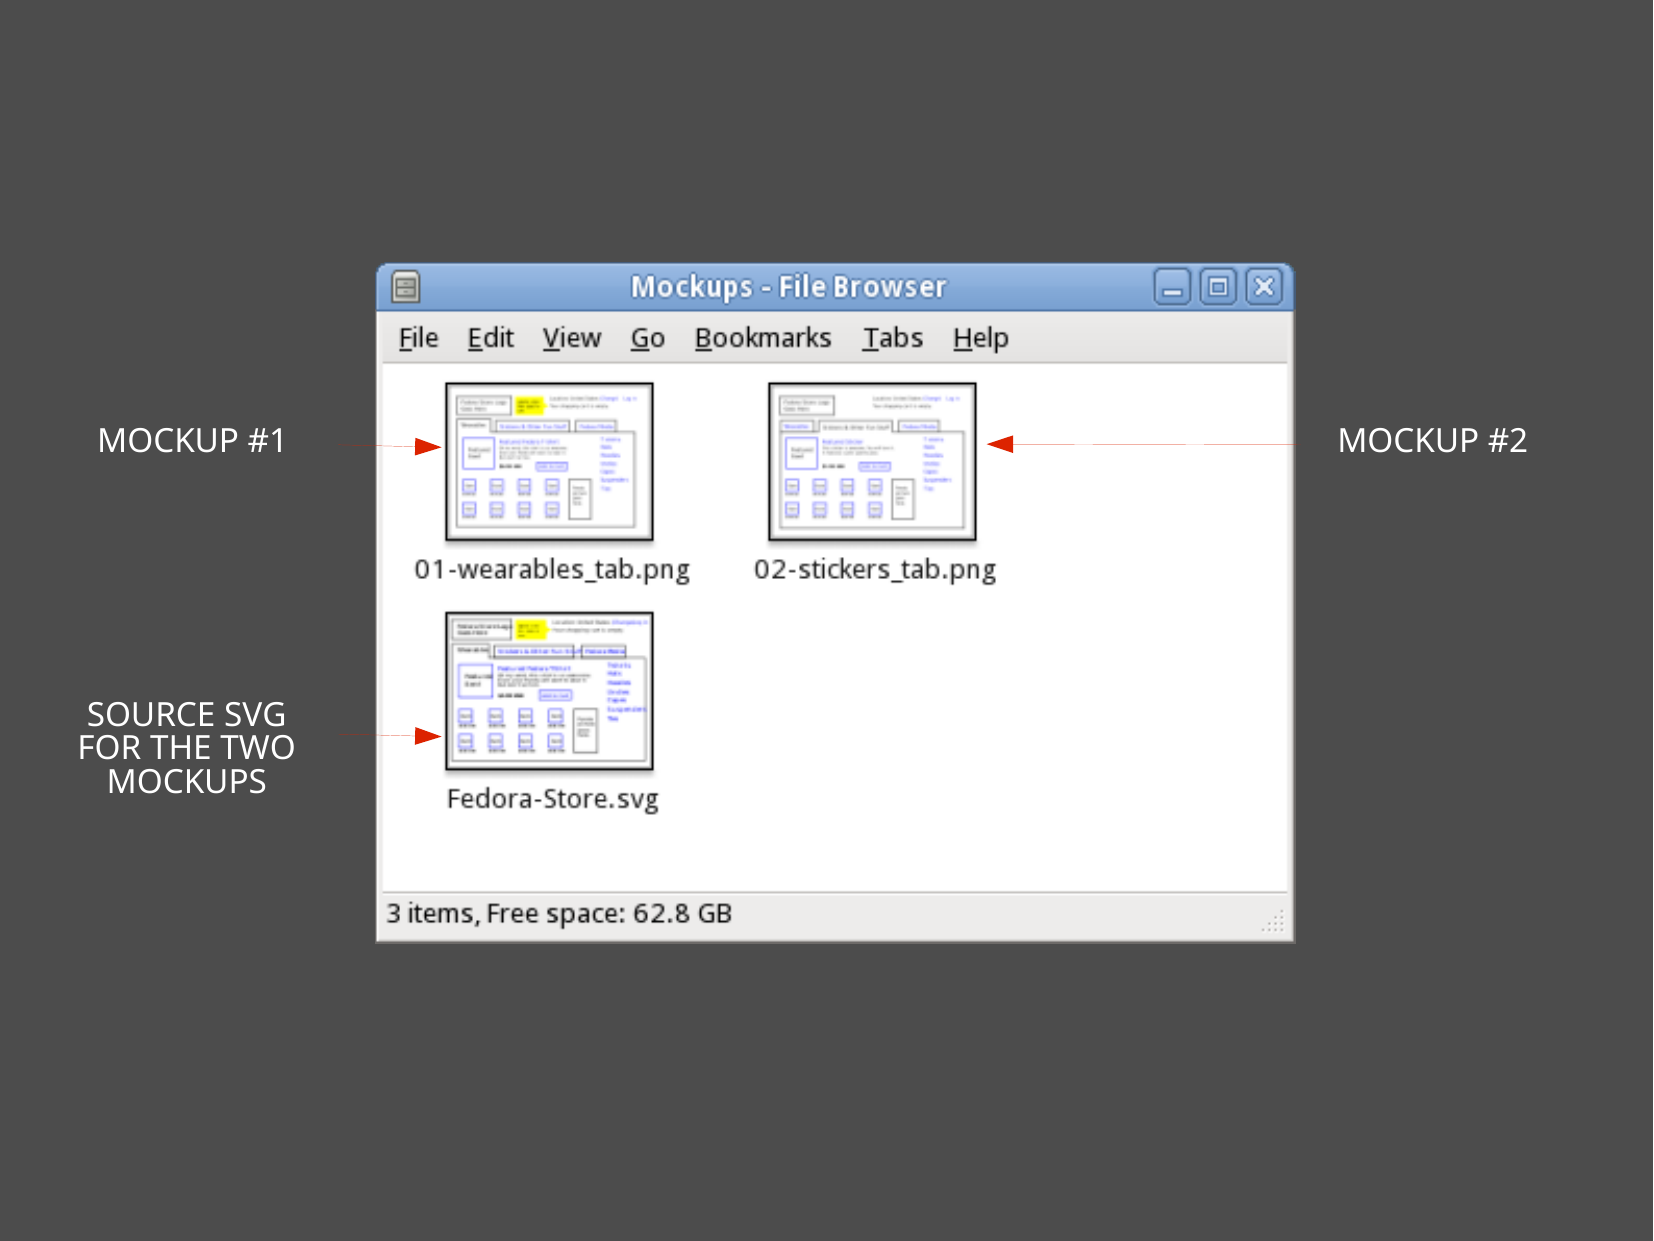

MOCKUP #1
MOCKUP #2
SOURCE SVG
FOR THE TWO
MOCKUPS